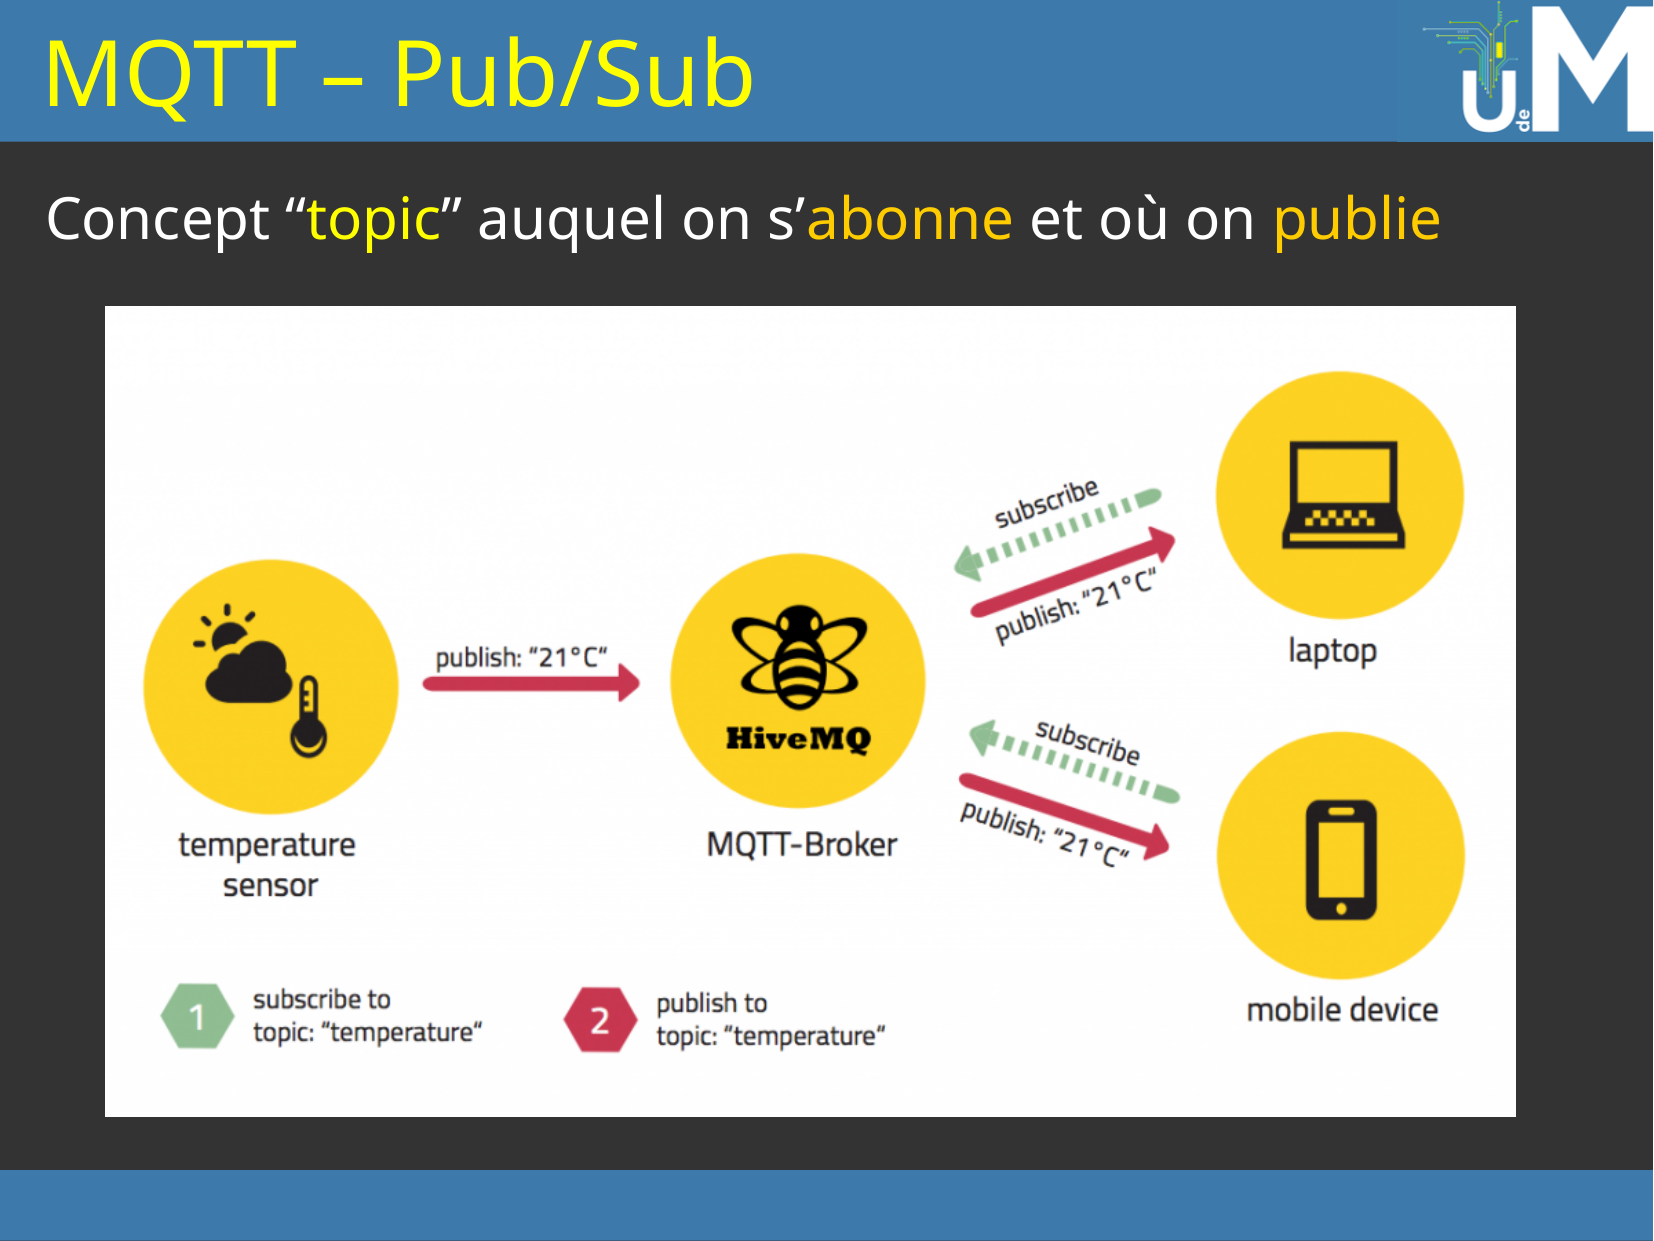

# MQTT – Pub/Sub
Concept “topic” auquel on s’abonne et où on publie